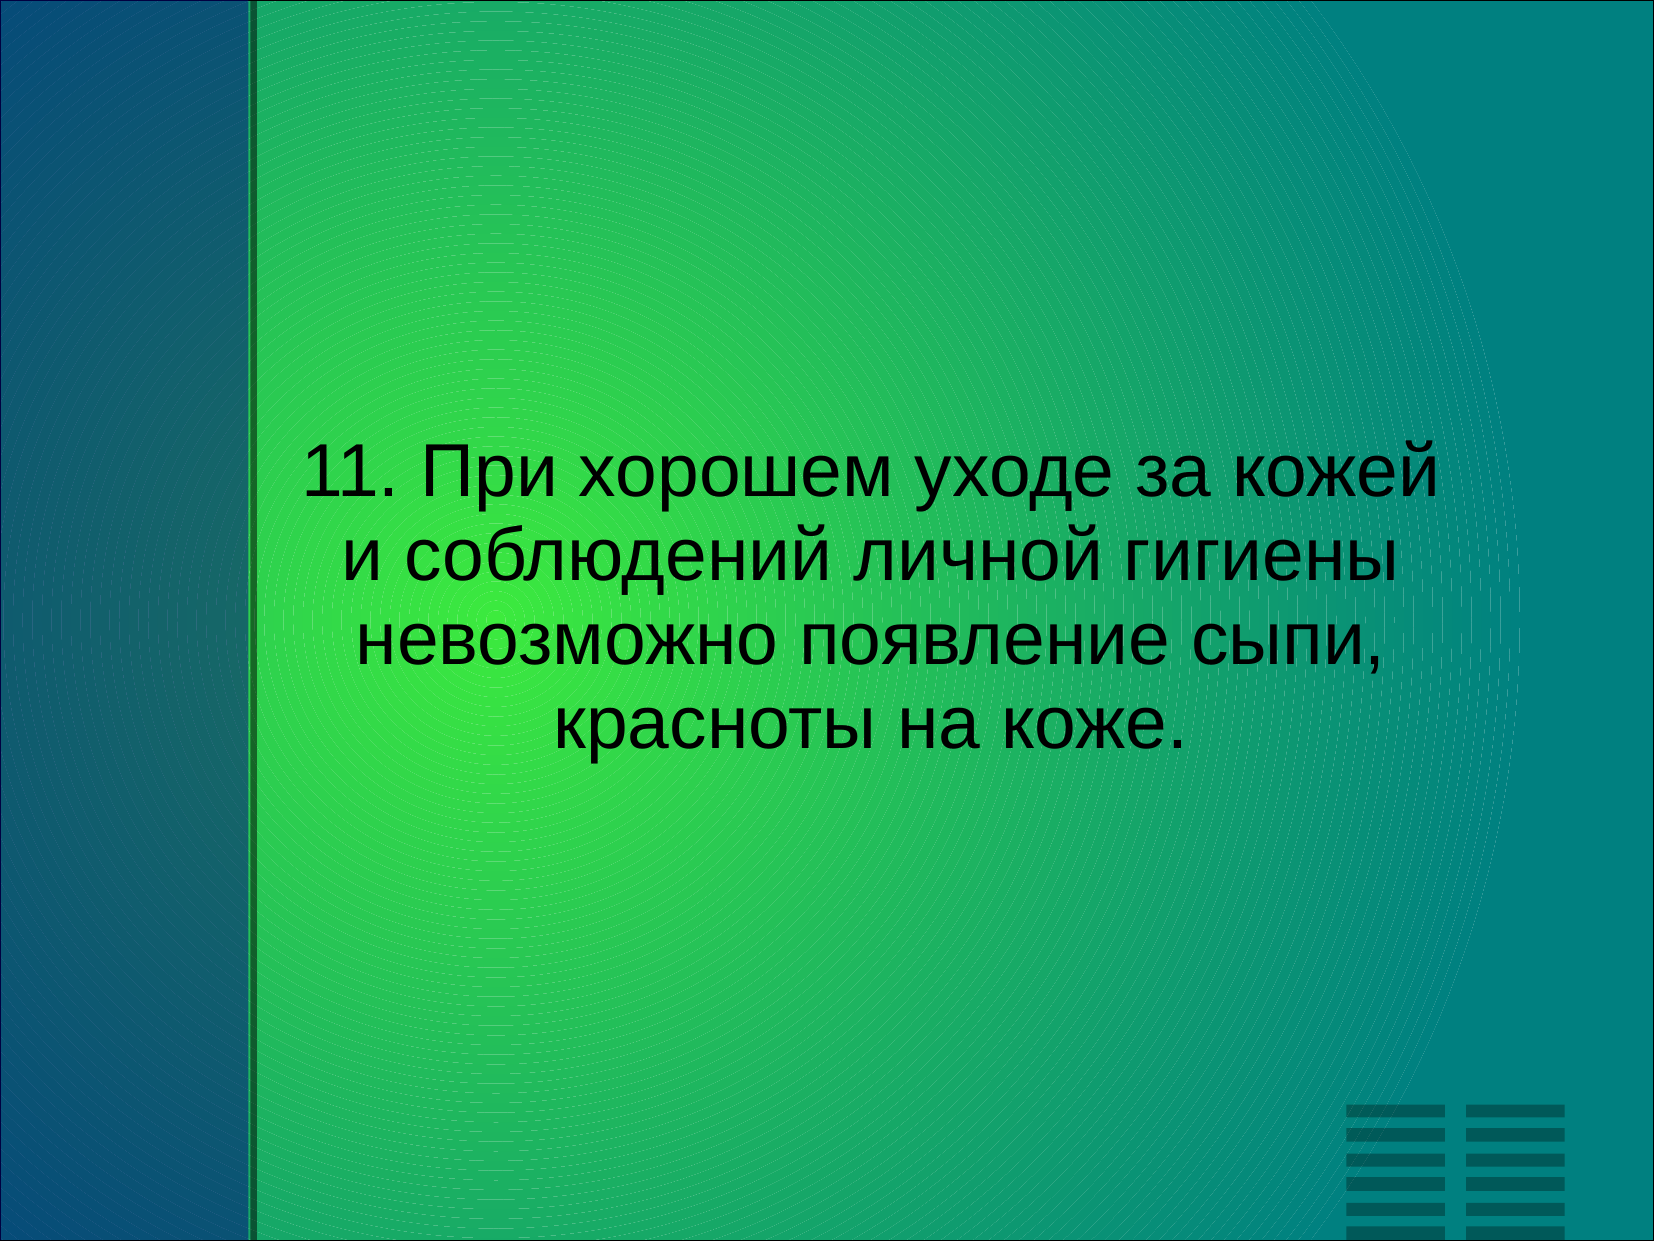

#
11. При хорошем уходе за кожей и соблюдений личной гигиены невозможно появление сыпи, красноты на коже.